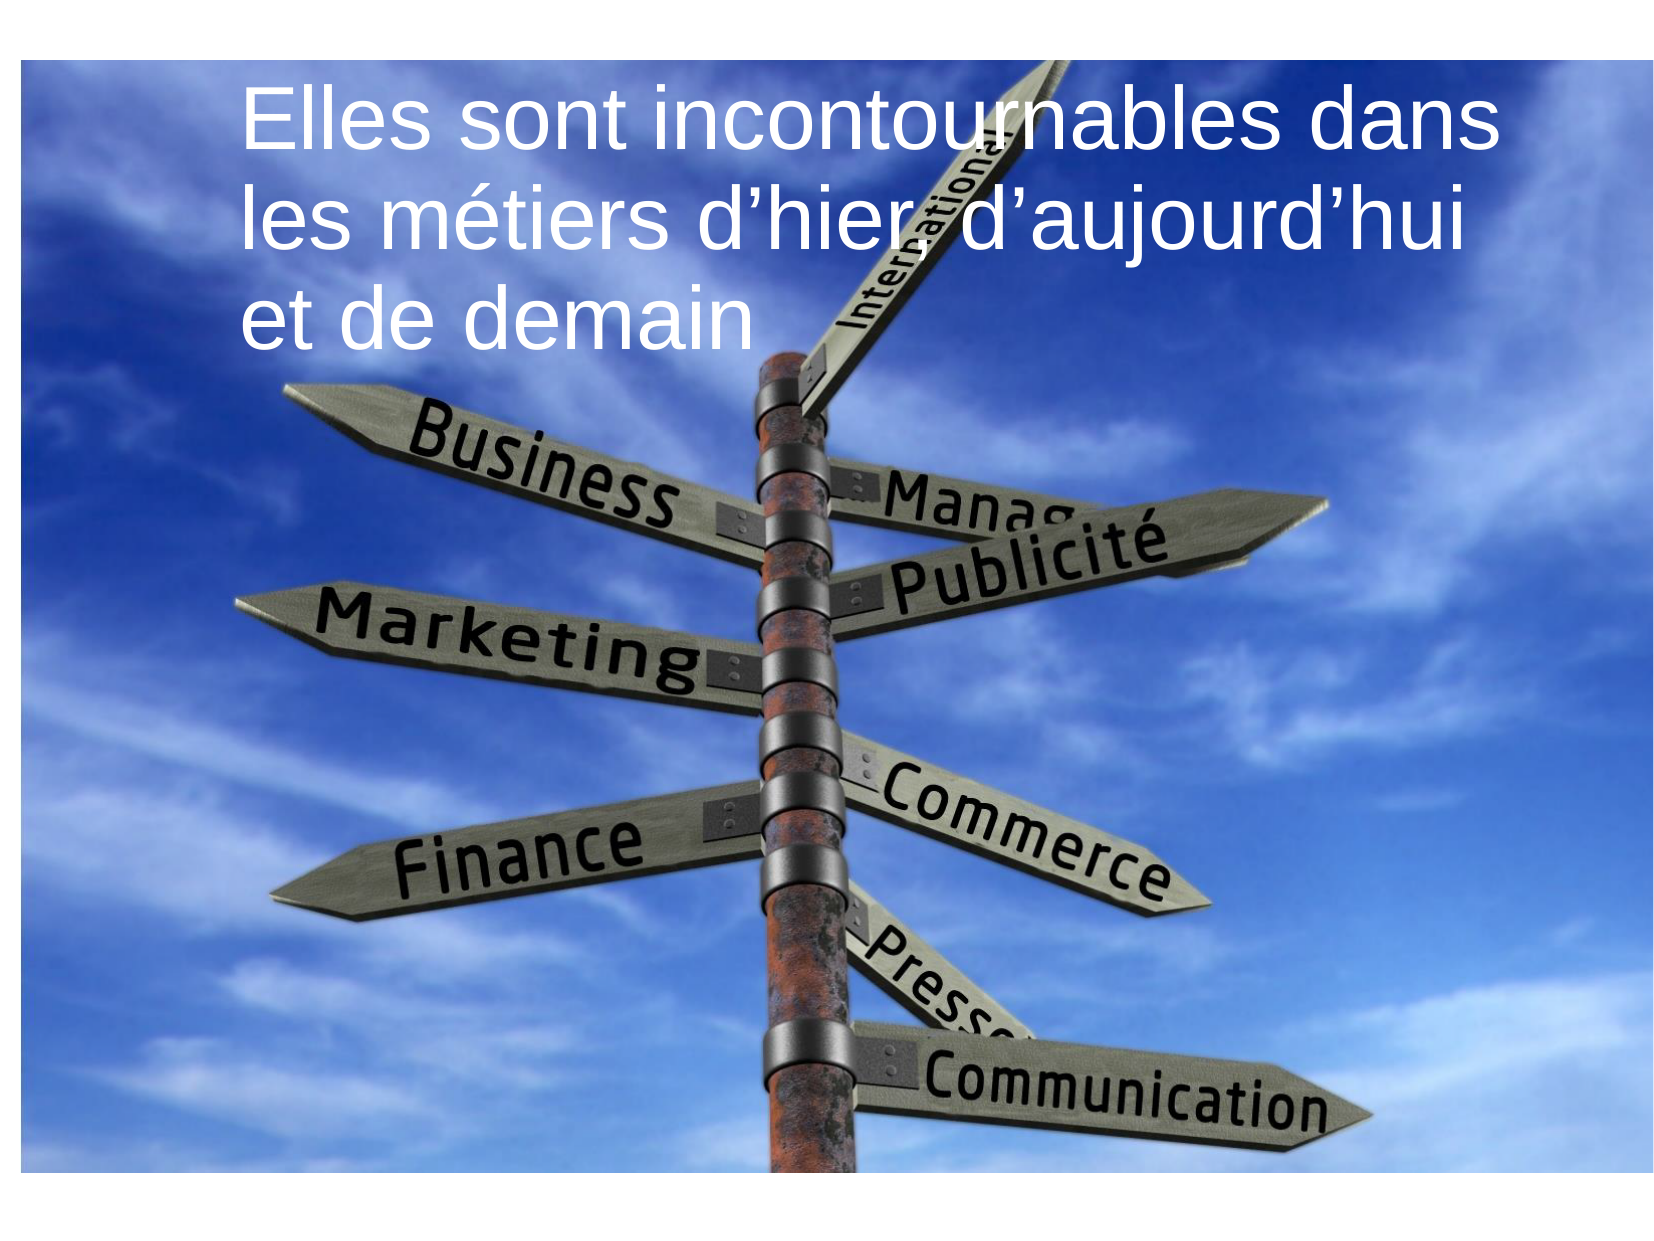

#
Elles sont incontournables dans
les métiers d’hier, d’aujourd’hui
et de demain